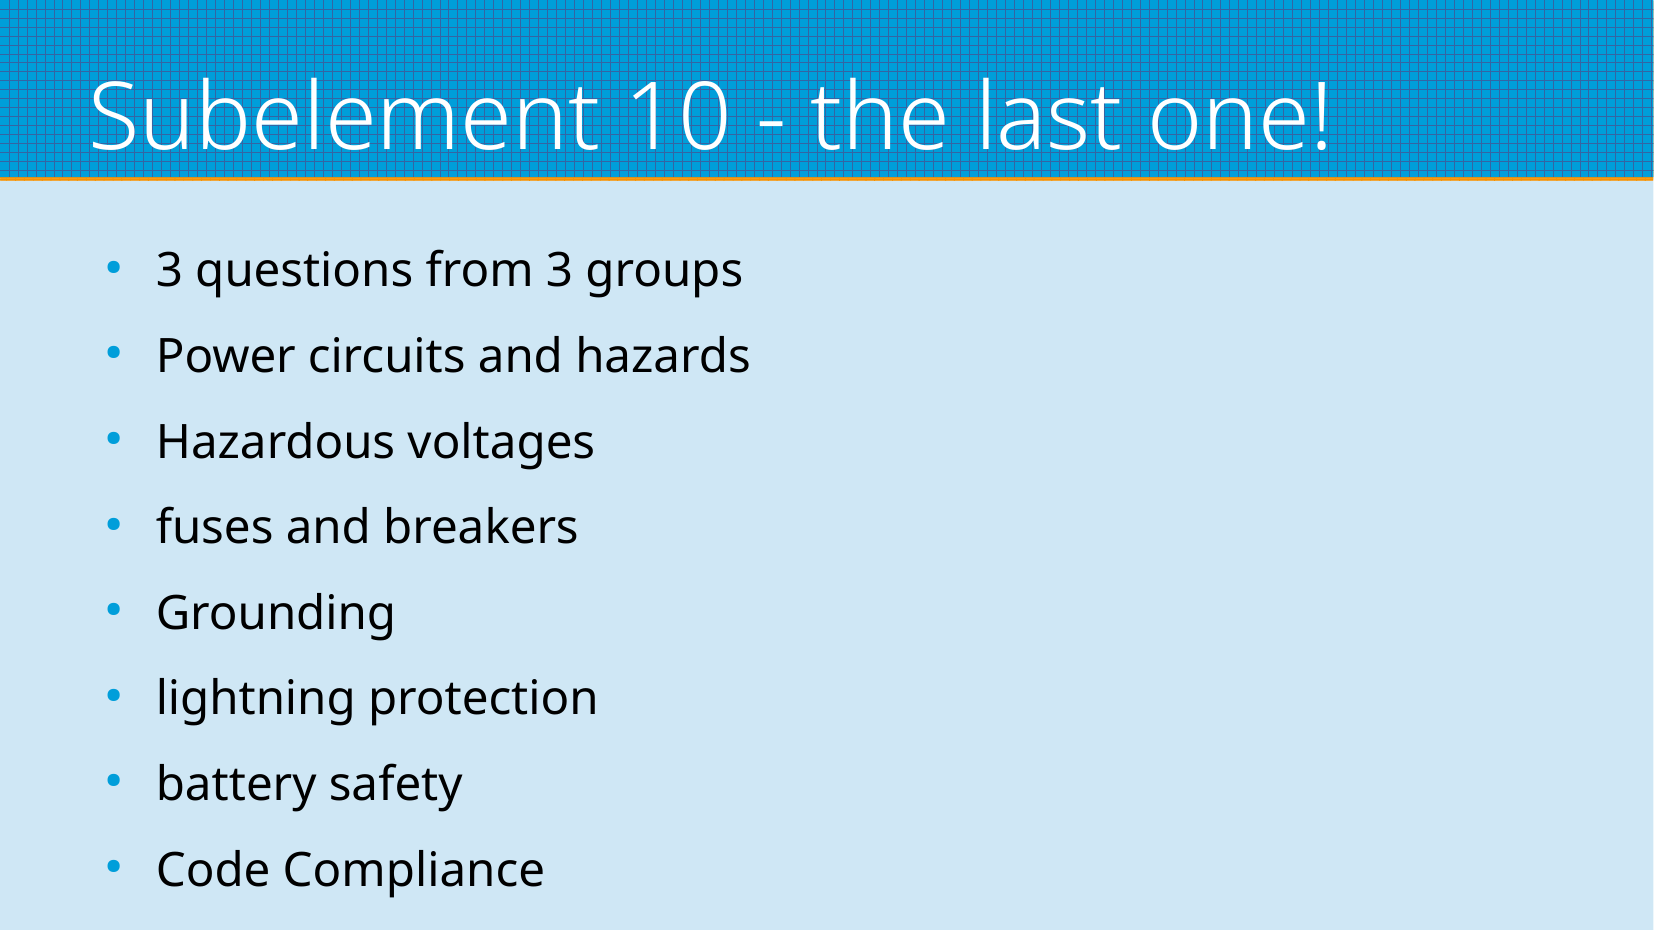

# Subelement 10 - the last one!
3 questions from 3 groups
Power circuits and hazards
Hazardous voltages
fuses and breakers
Grounding
lightning protection
battery safety
Code Compliance